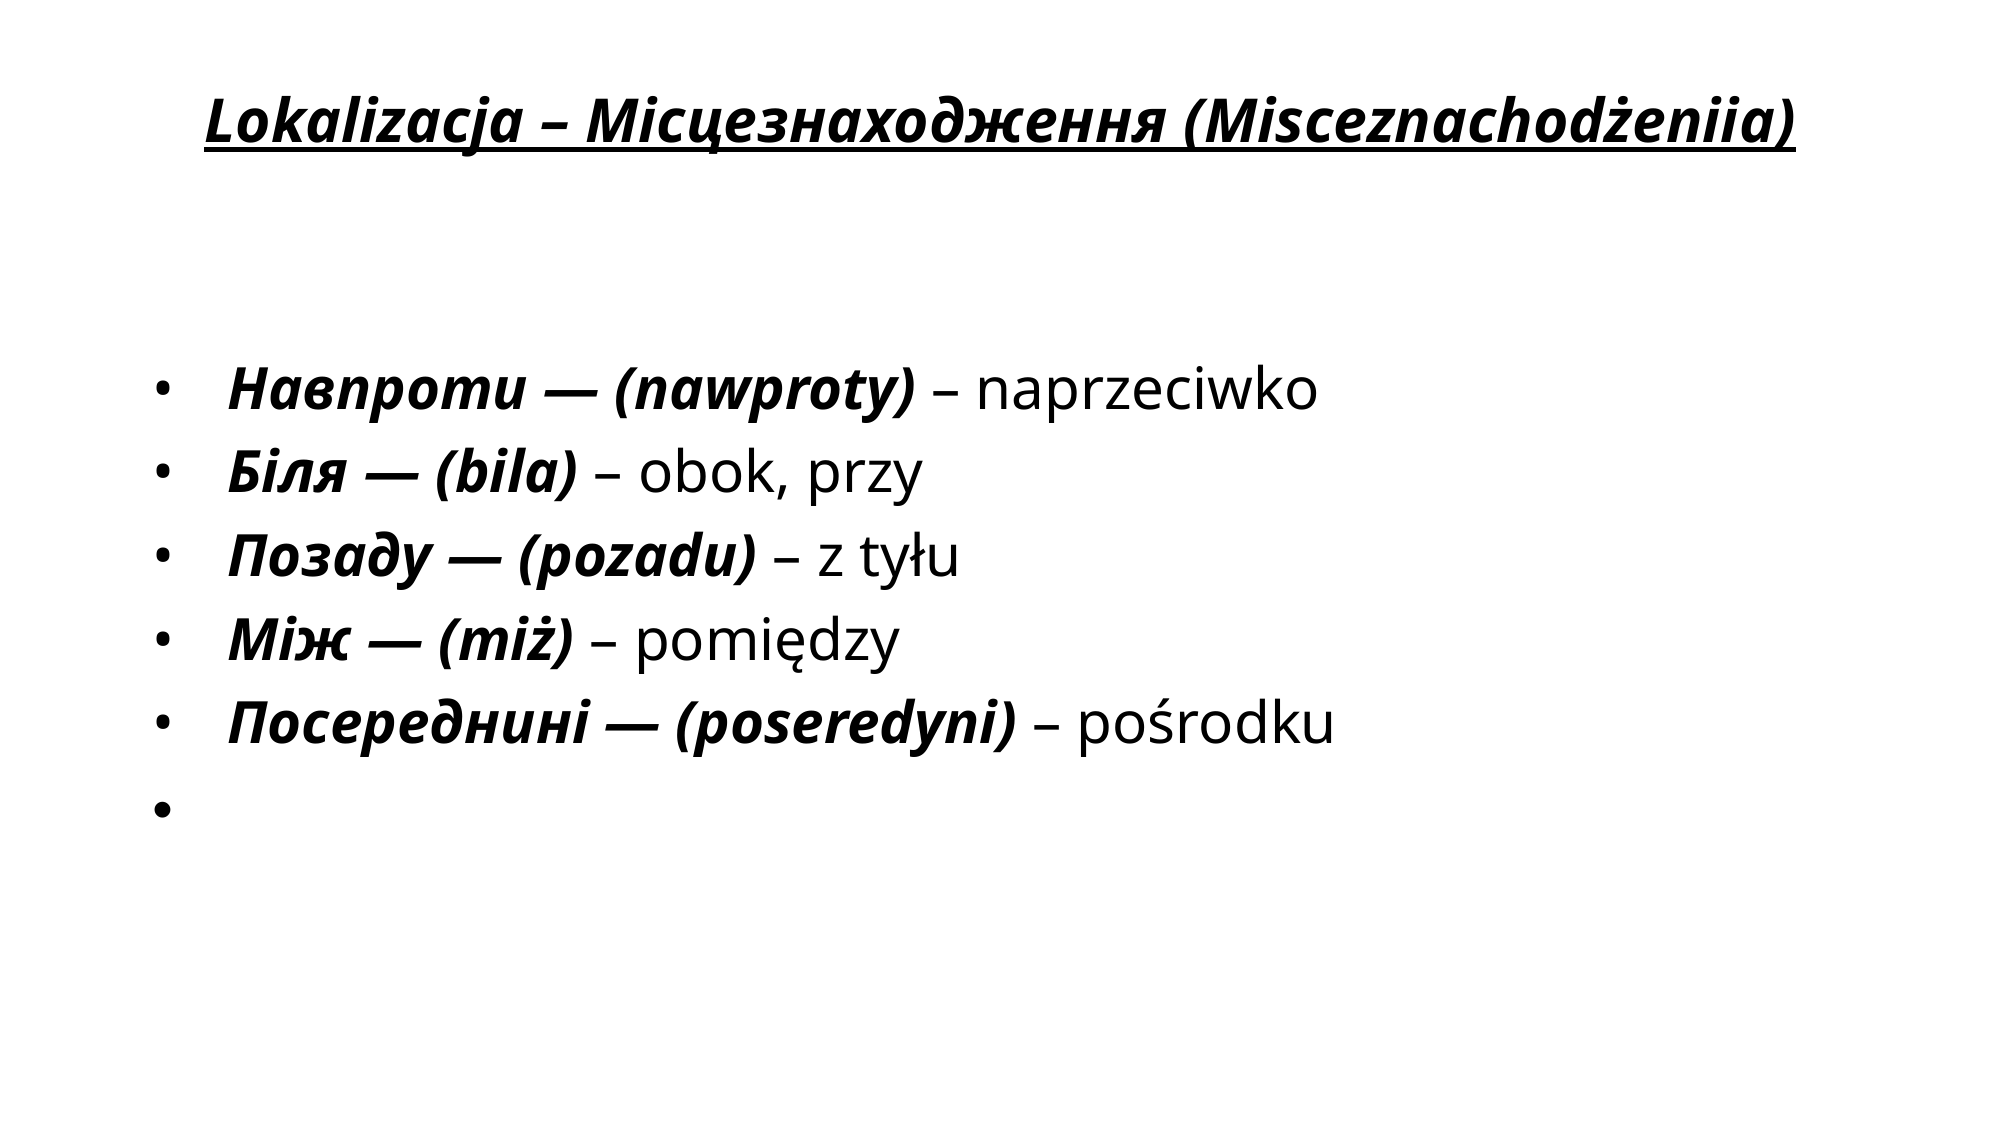

# Lokalizacja – Місцезнаходження (Misceznachodżeniia)
•	Навпроти — (nawproty) – naprzeciwko
•	Біля — (bila) – obok, przy
•	Позаду — (pozadu) – z tyłu
•	Між — (miż) – pomiędzy
•	Посереднині — (poseredyni) – pośrodku